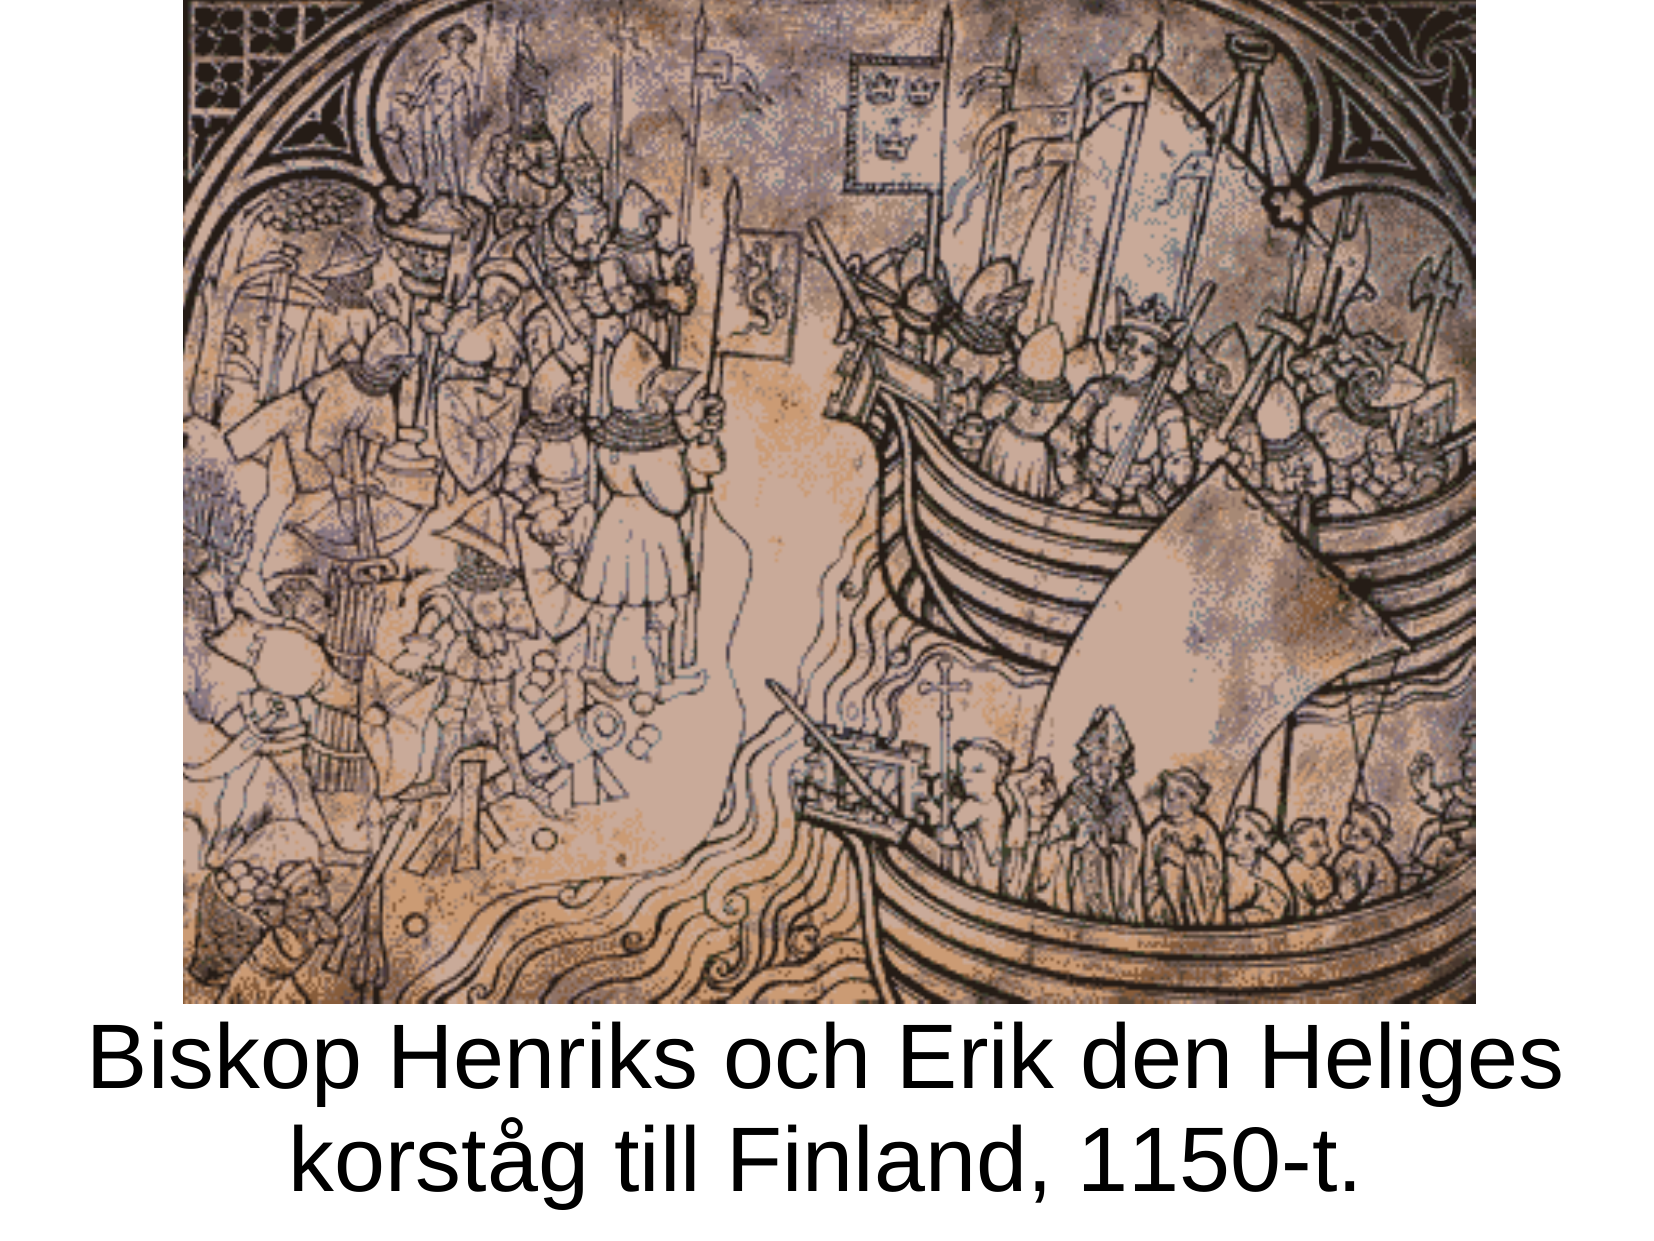

# Biskop Henriks och Erik den Heliges korståg till Finland, 1150-t.